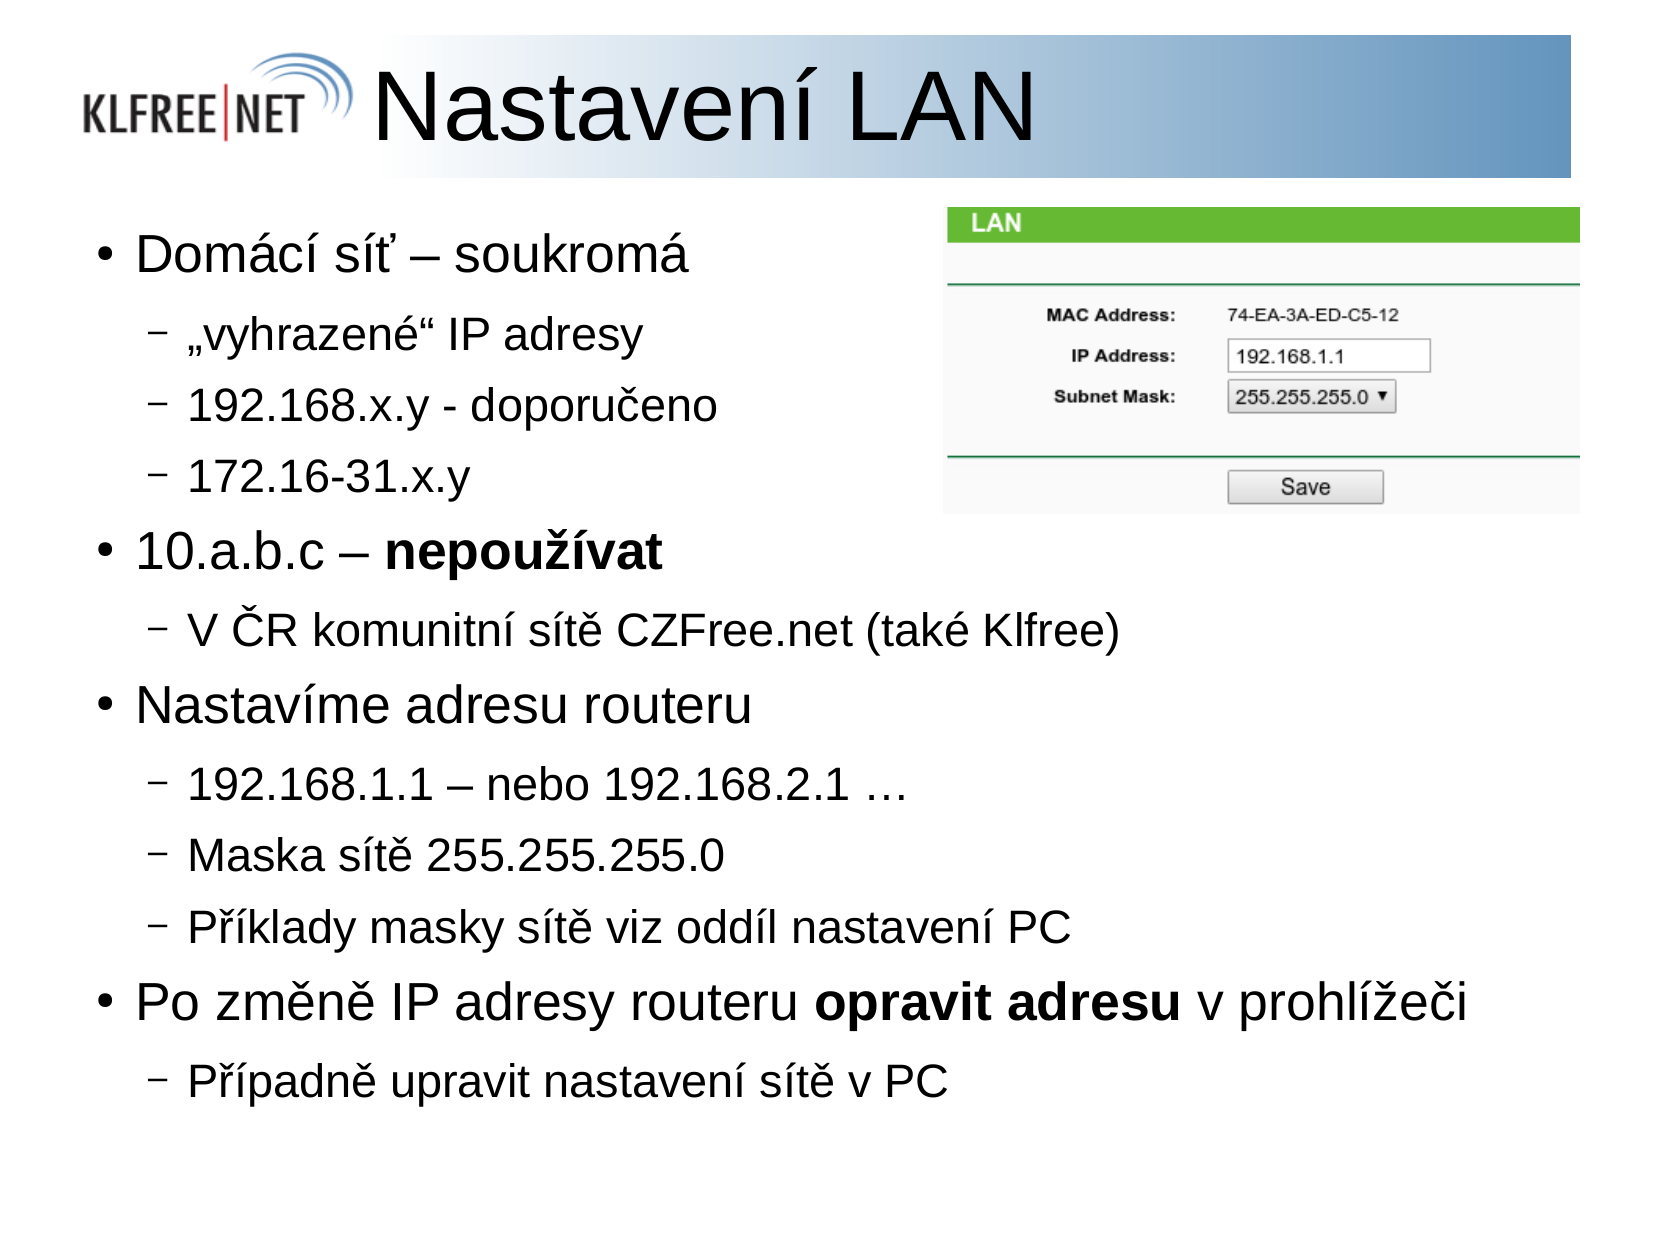

# Nastavení LAN
Domácí síť – soukromá
„vyhrazené“ IP adresy
192.168.x.y - doporučeno
172.16-31.x.y
10.a.b.c – nepoužívat
V ČR komunitní sítě CZFree.net (také Klfree)
Nastavíme adresu routeru
192.168.1.1 – nebo 192.168.2.1 …
Maska sítě 255.255.255.0
Příklady masky sítě viz oddíl nastavení PC
Po změně IP adresy routeru opravit adresu v prohlížeči
Případně upravit nastavení sítě v PC